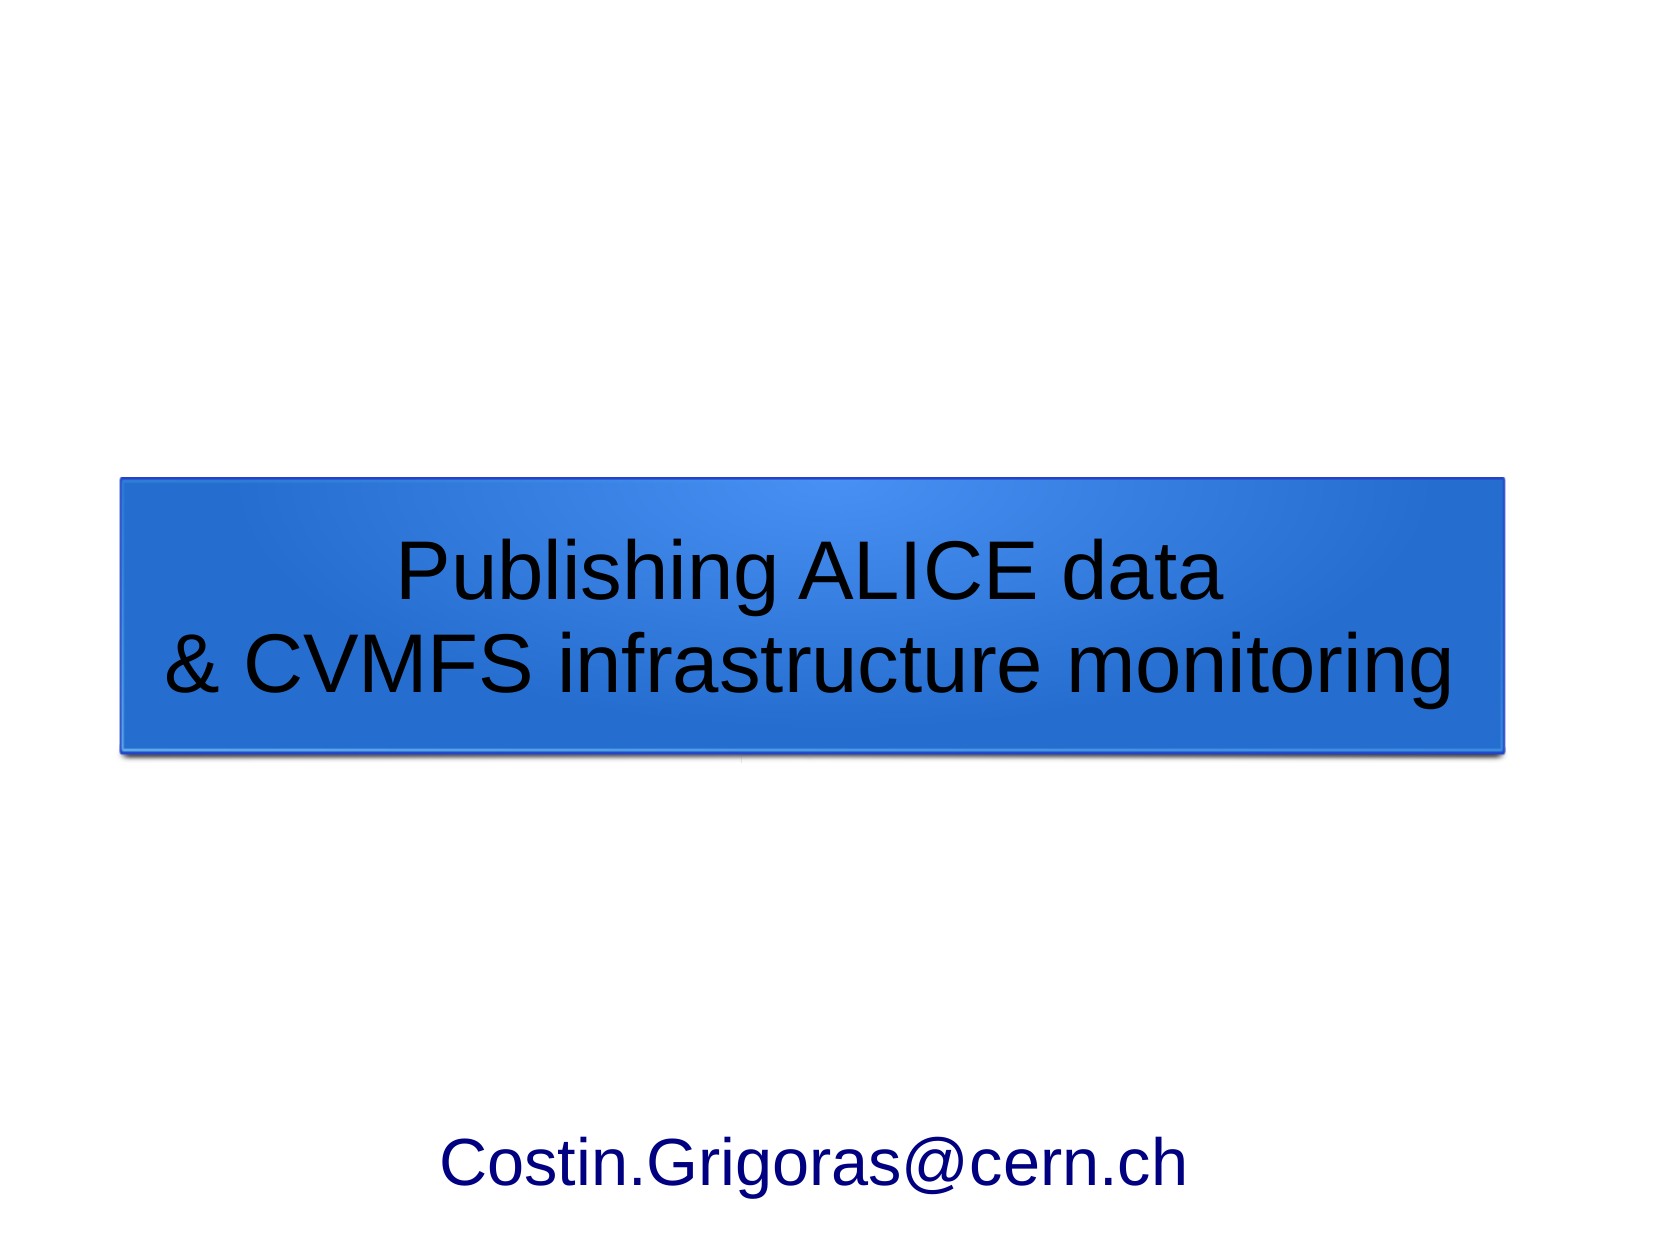

# Publishing ALICE data & CVMFS infrastructure monitoring
Costin.Grigoras@cern.ch